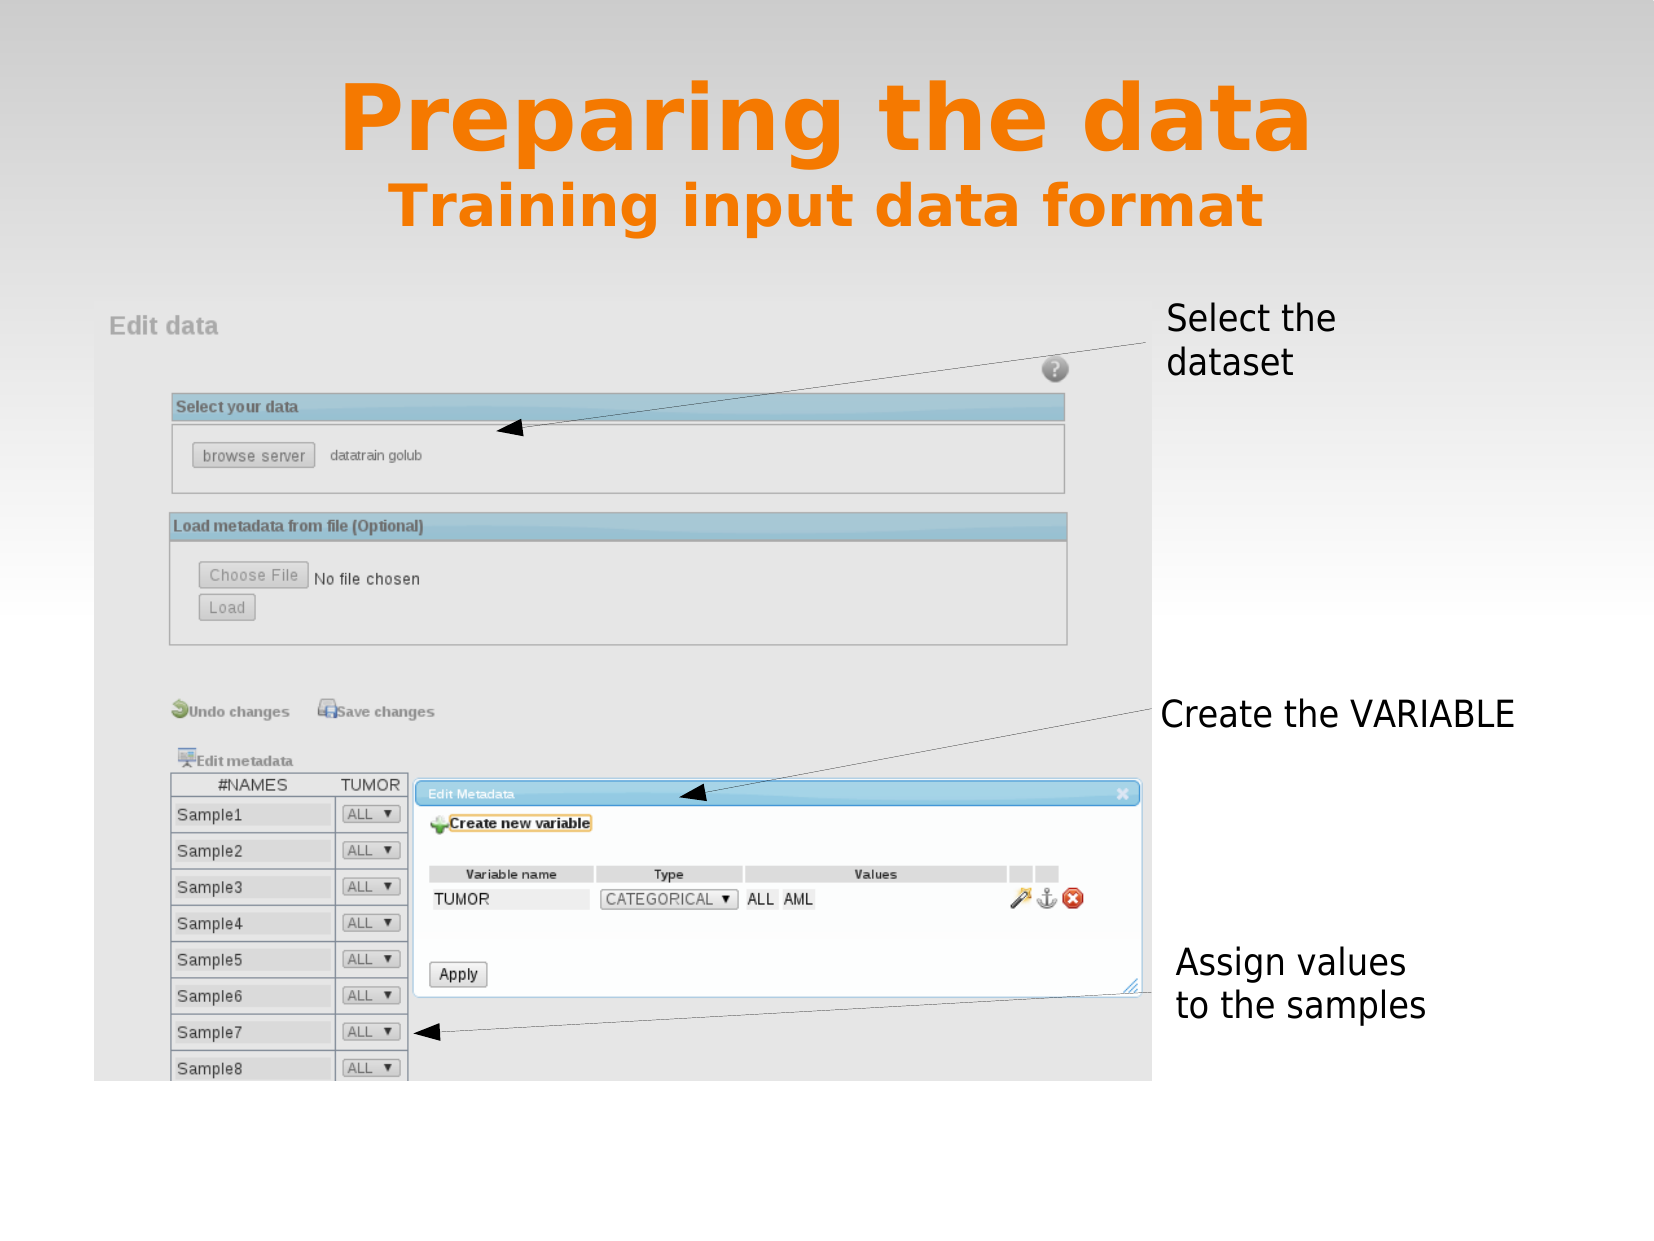

# Preparing the data Training input data format
Select the dataset
Create the VARIABLE
Assign values
to the samples